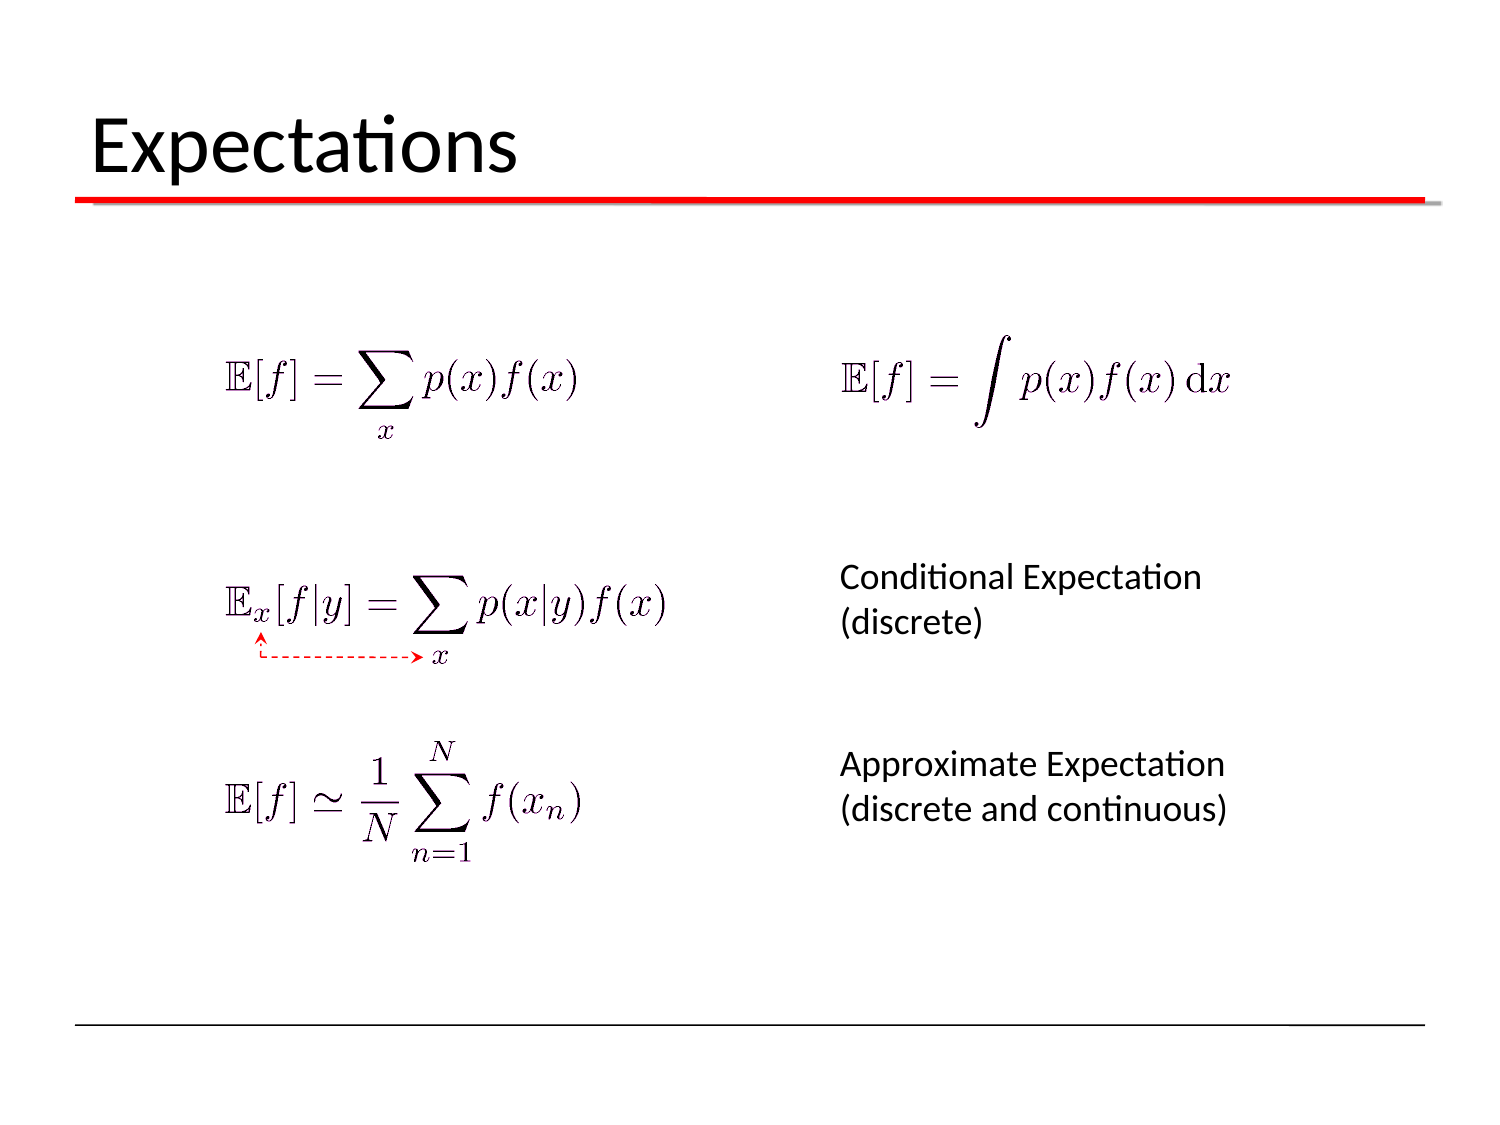

# Expectations
Conditional Expectation
(discrete)
Approximate Expectation
(discrete and continuous)